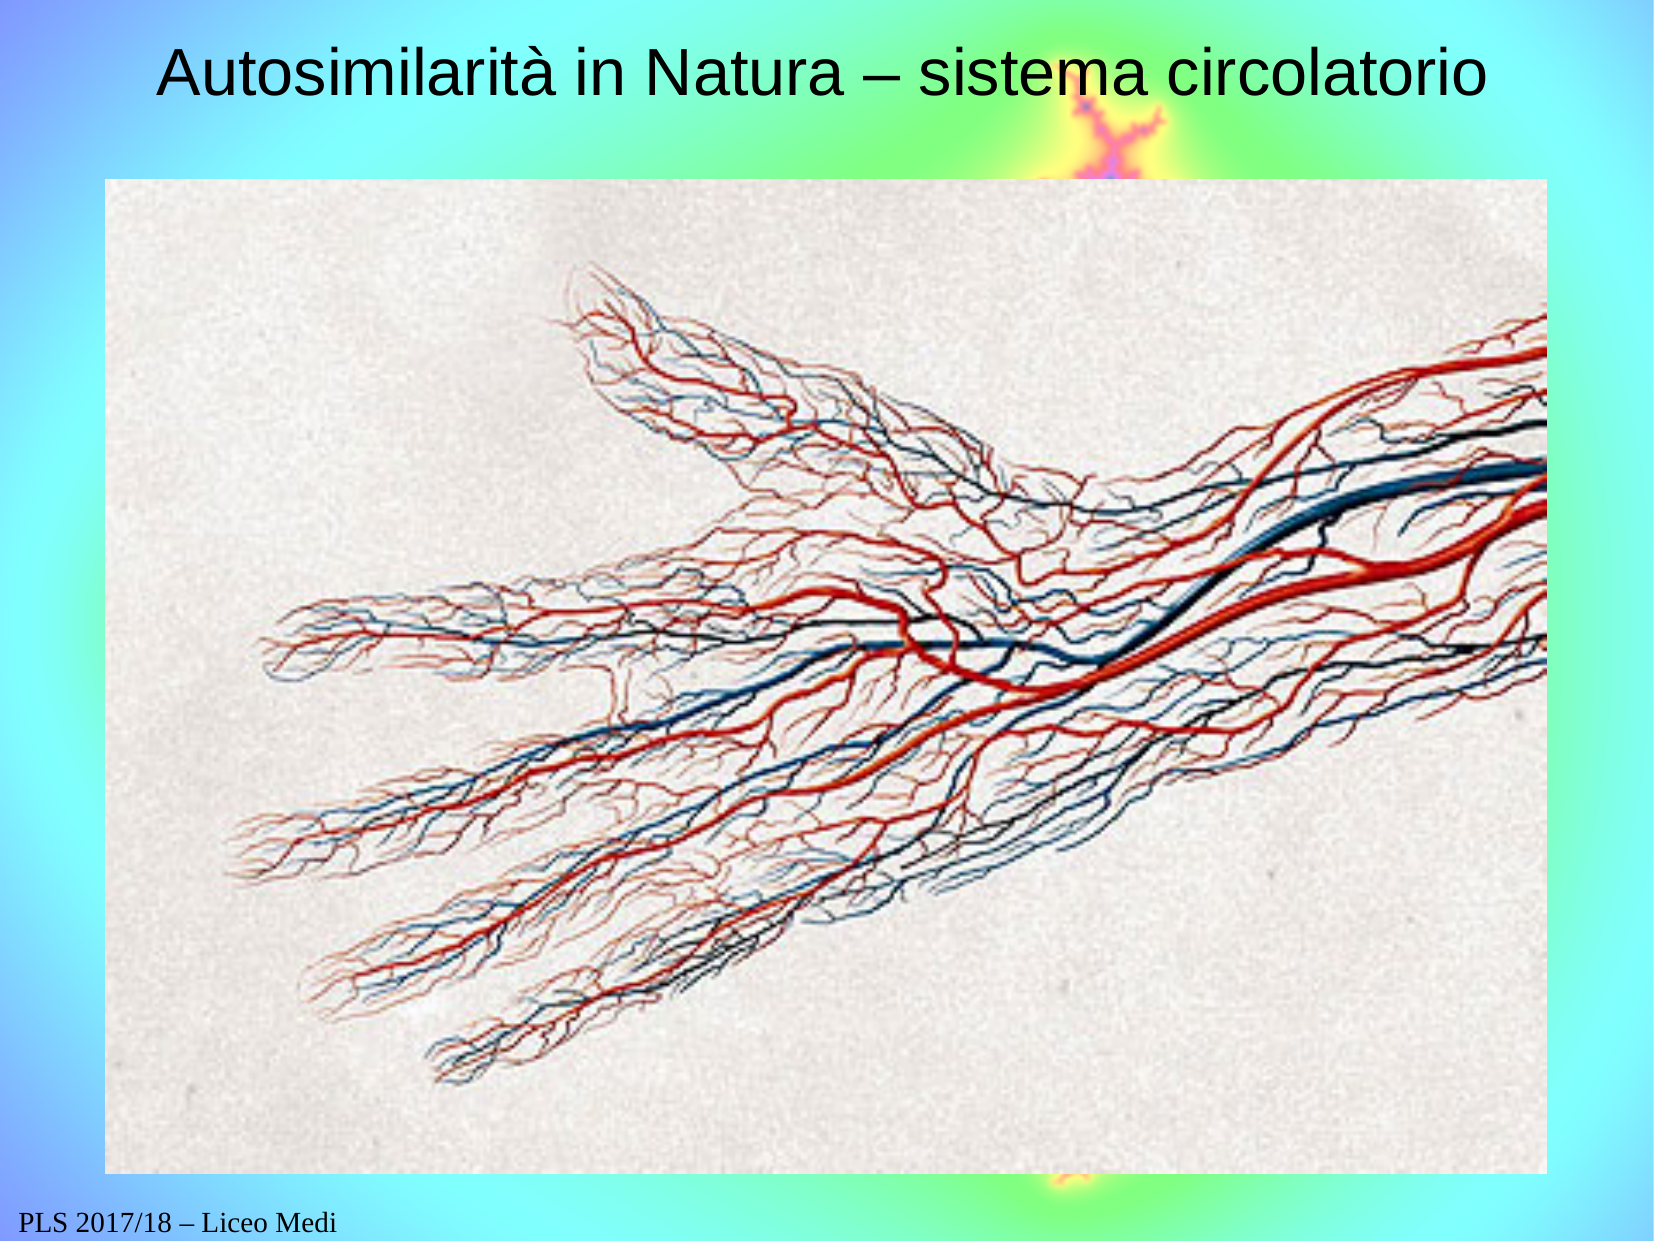

# Autosimilarità in Natura – sistema circolatorio